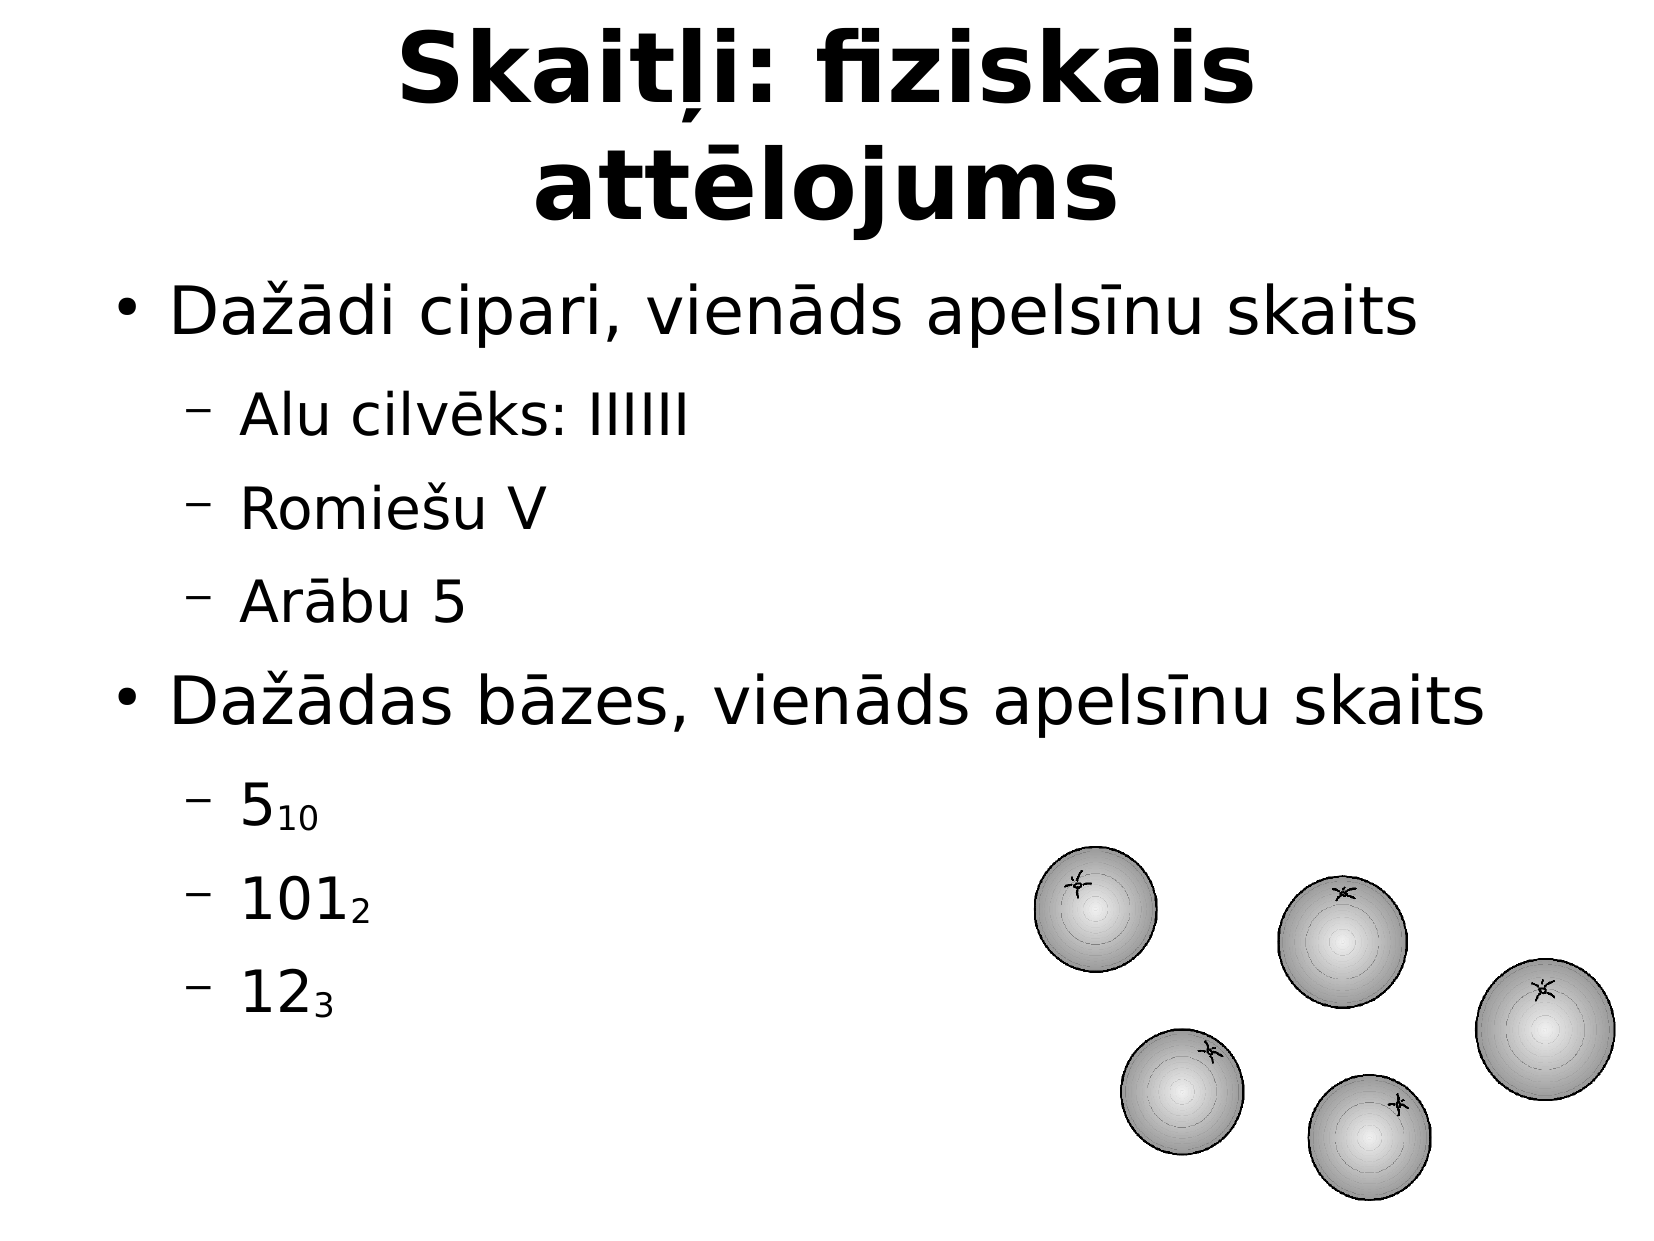

# Skaitļi: fiziskais attēlojums
Dažādi cipari, vienāds apelsīnu skaits
Alu cilvēks: IIIIII
Romiešu V
Arābu 5
Dažādas bāzes, vienāds apelsīnu skaits
510
1012
123